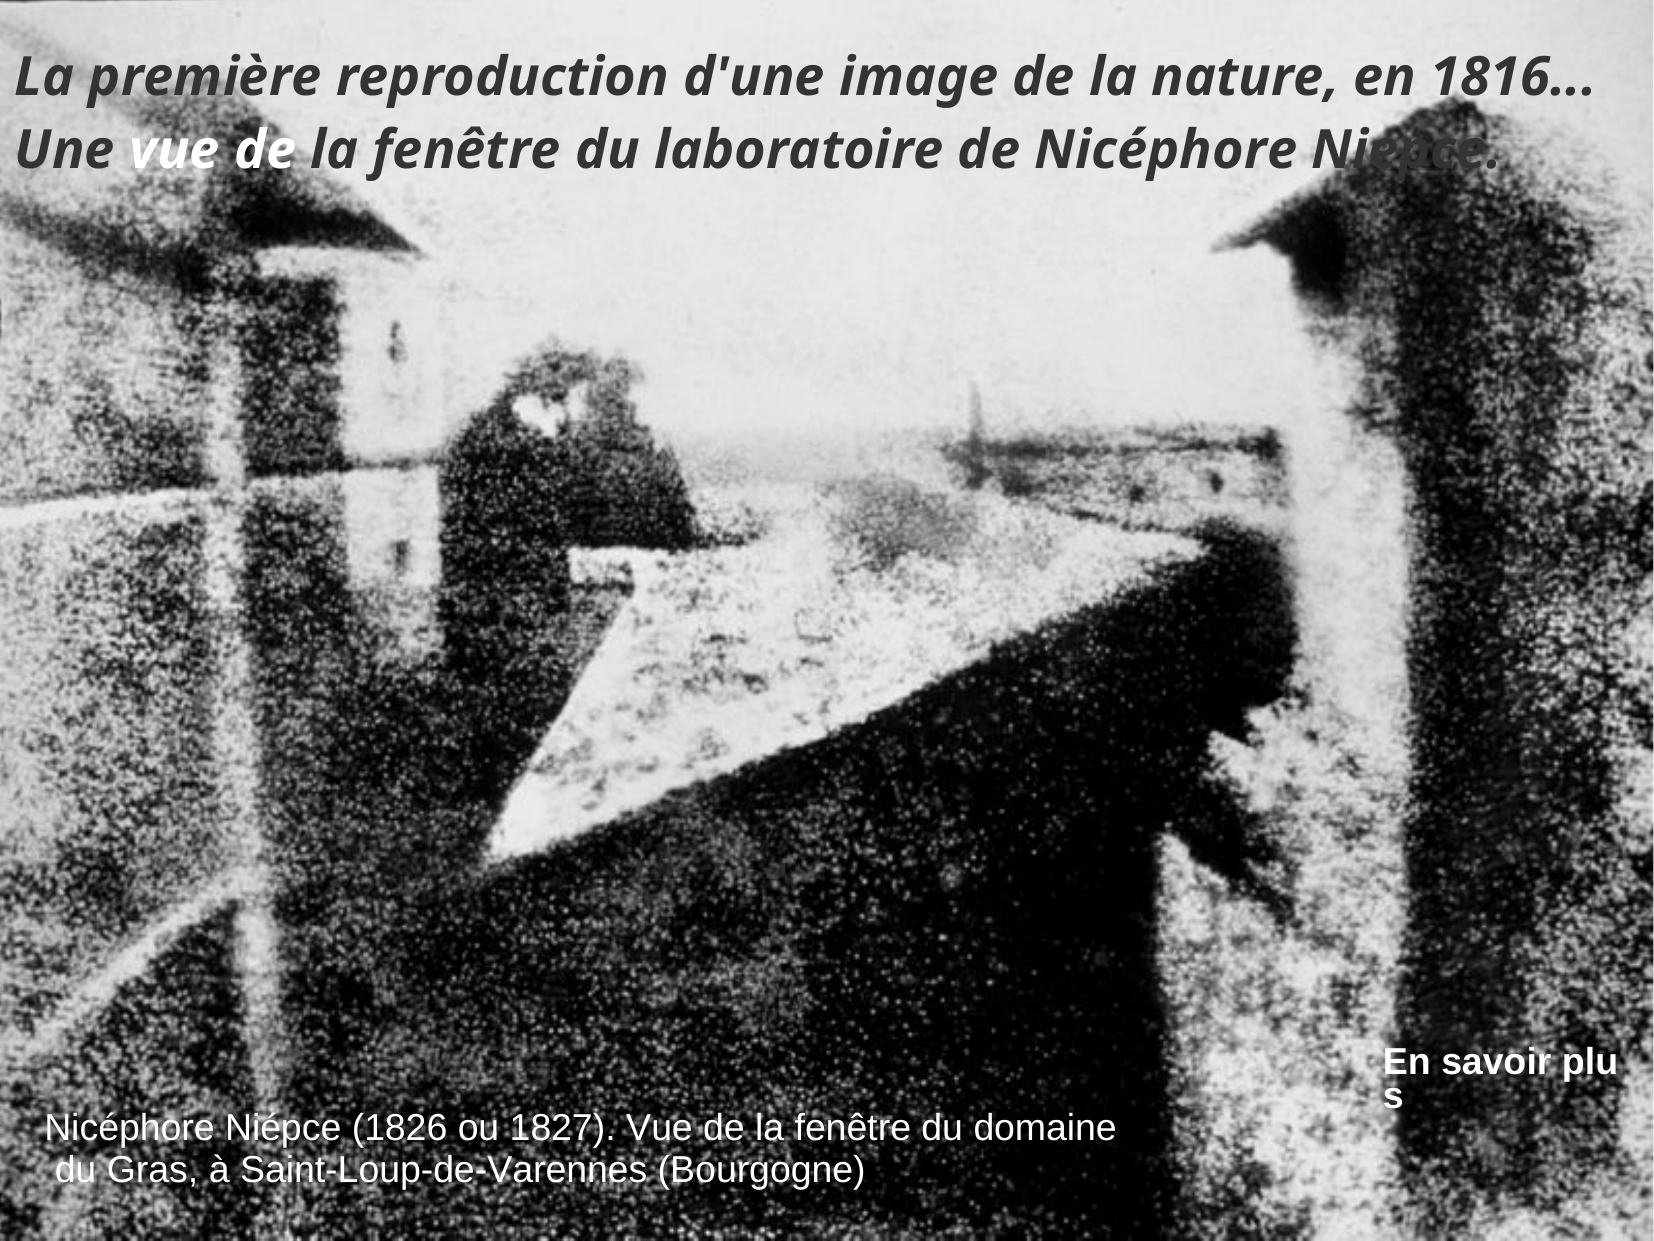

La première reproduction d'une image de la nature, en 1816...
Une vue de la fenêtre du laboratoire de Nicéphore Niepce.
En savoir plus
En savoir plus
En savoir plus
Nicéphore Niépce (1826 ou 1827). Vue de la fenêtre du domaine
 du Gras, à Saint-Loup-de-Varennes (Bourgogne)